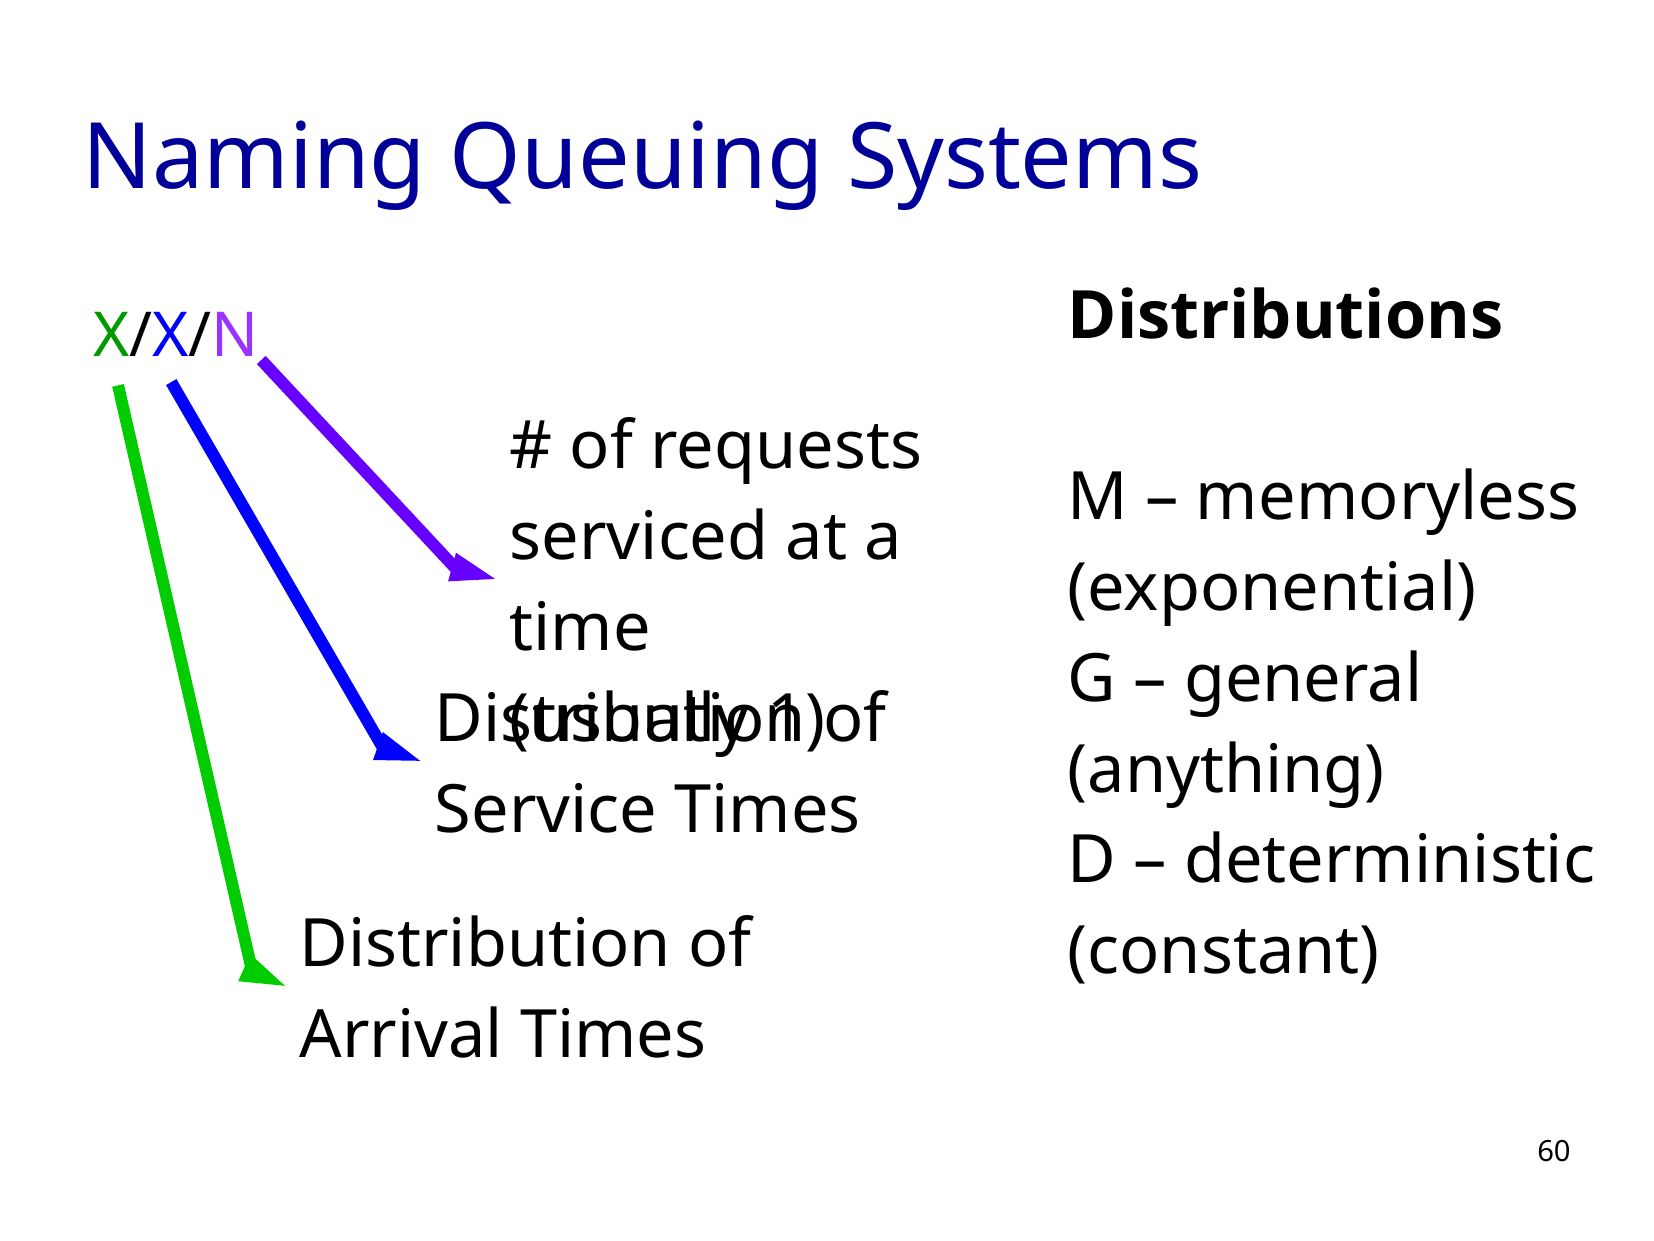

# Naming Queuing Systems
Distributions
M – memoryless (exponential)
G – general (anything)
D – deterministic
(constant)
X/X/N
# of requests serviced at a time
(usually 1)
Distribution of Service Times
Distribution of Arrival Times
60